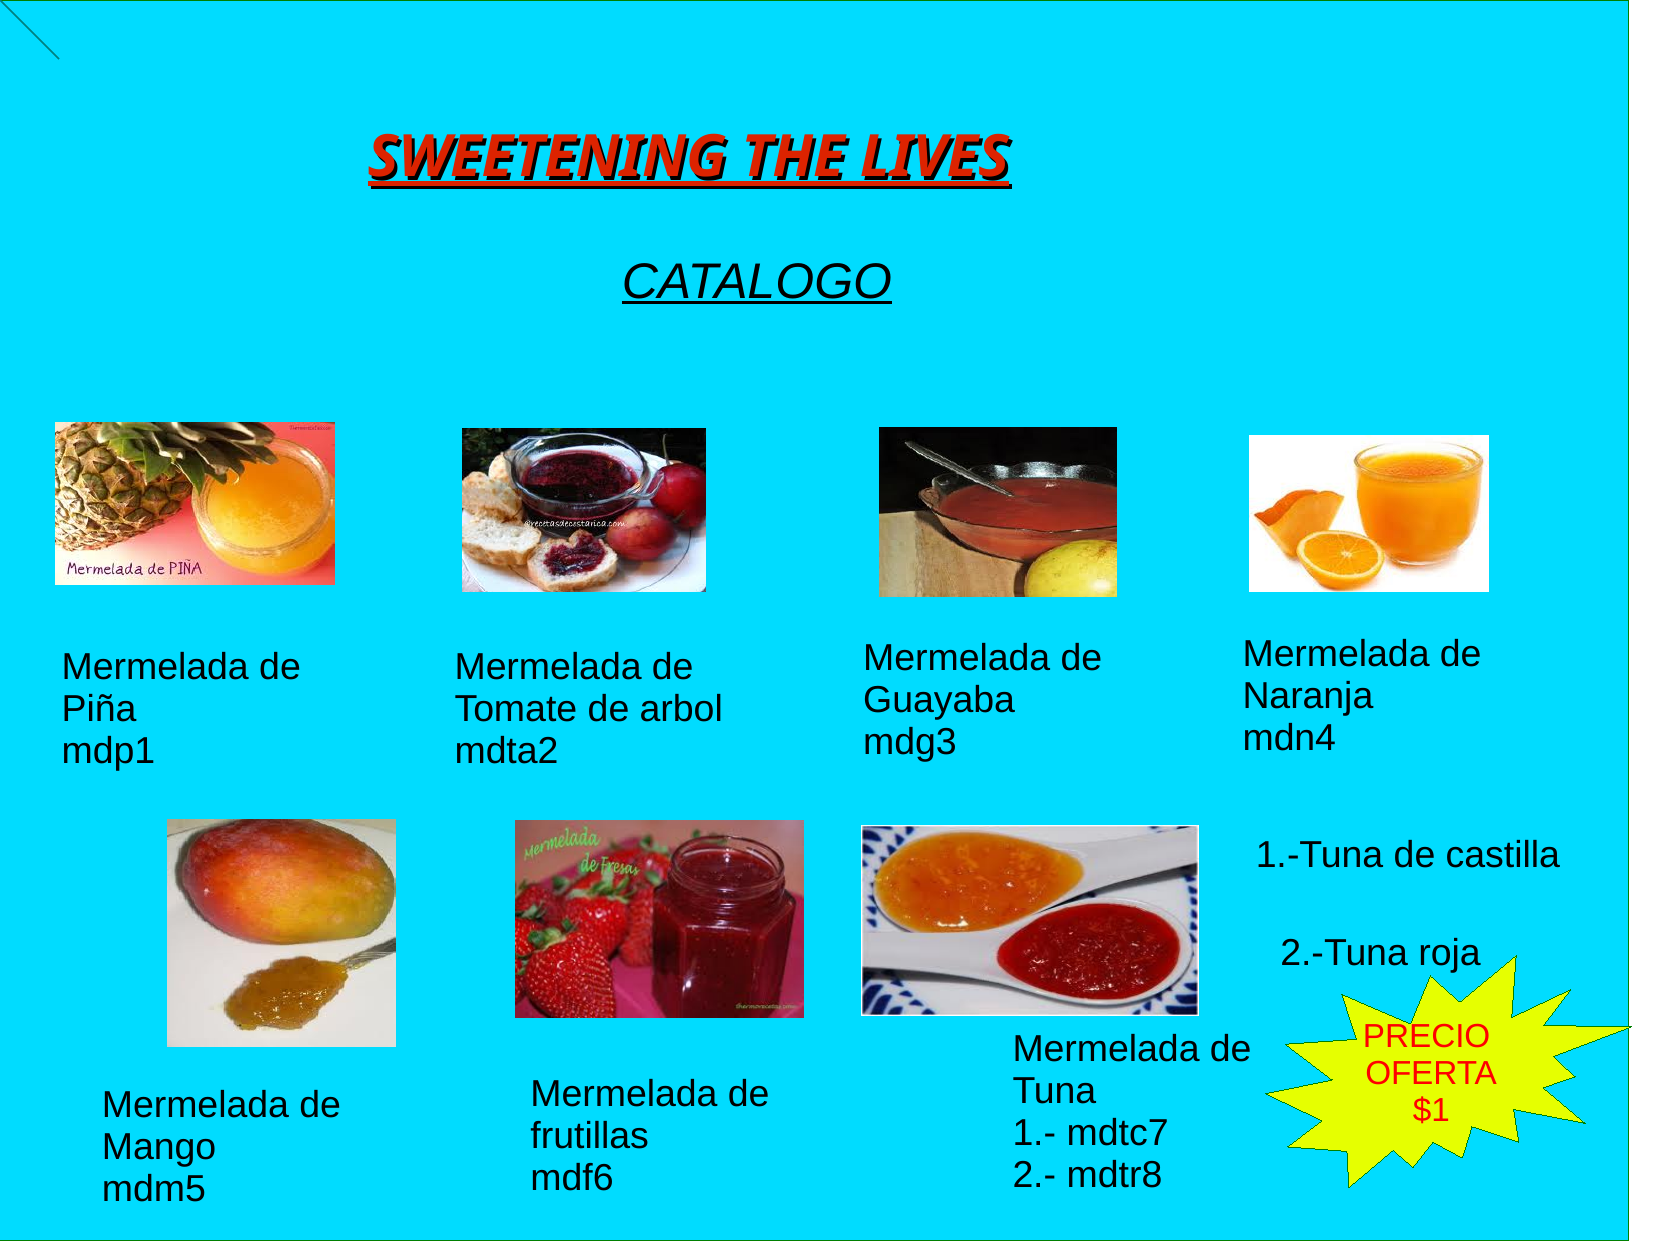

SWEETENING THE LIVES
CATALOGO
Mermelada de
Naranja
mdn4
Mermelada de
Guayaba
mdg3
Mermelada de Piña
mdp1
Mermelada de
Tomate de arbol
mdta2
1.-Tuna de castilla
2.-Tuna roja
PRECIO
OFERTA
$1
Mermelada de
Tuna
1.- mdtc7
2.- mdtr8
Mermelada de frutillas
mdf6
Mermelada de
Mango
mdm5